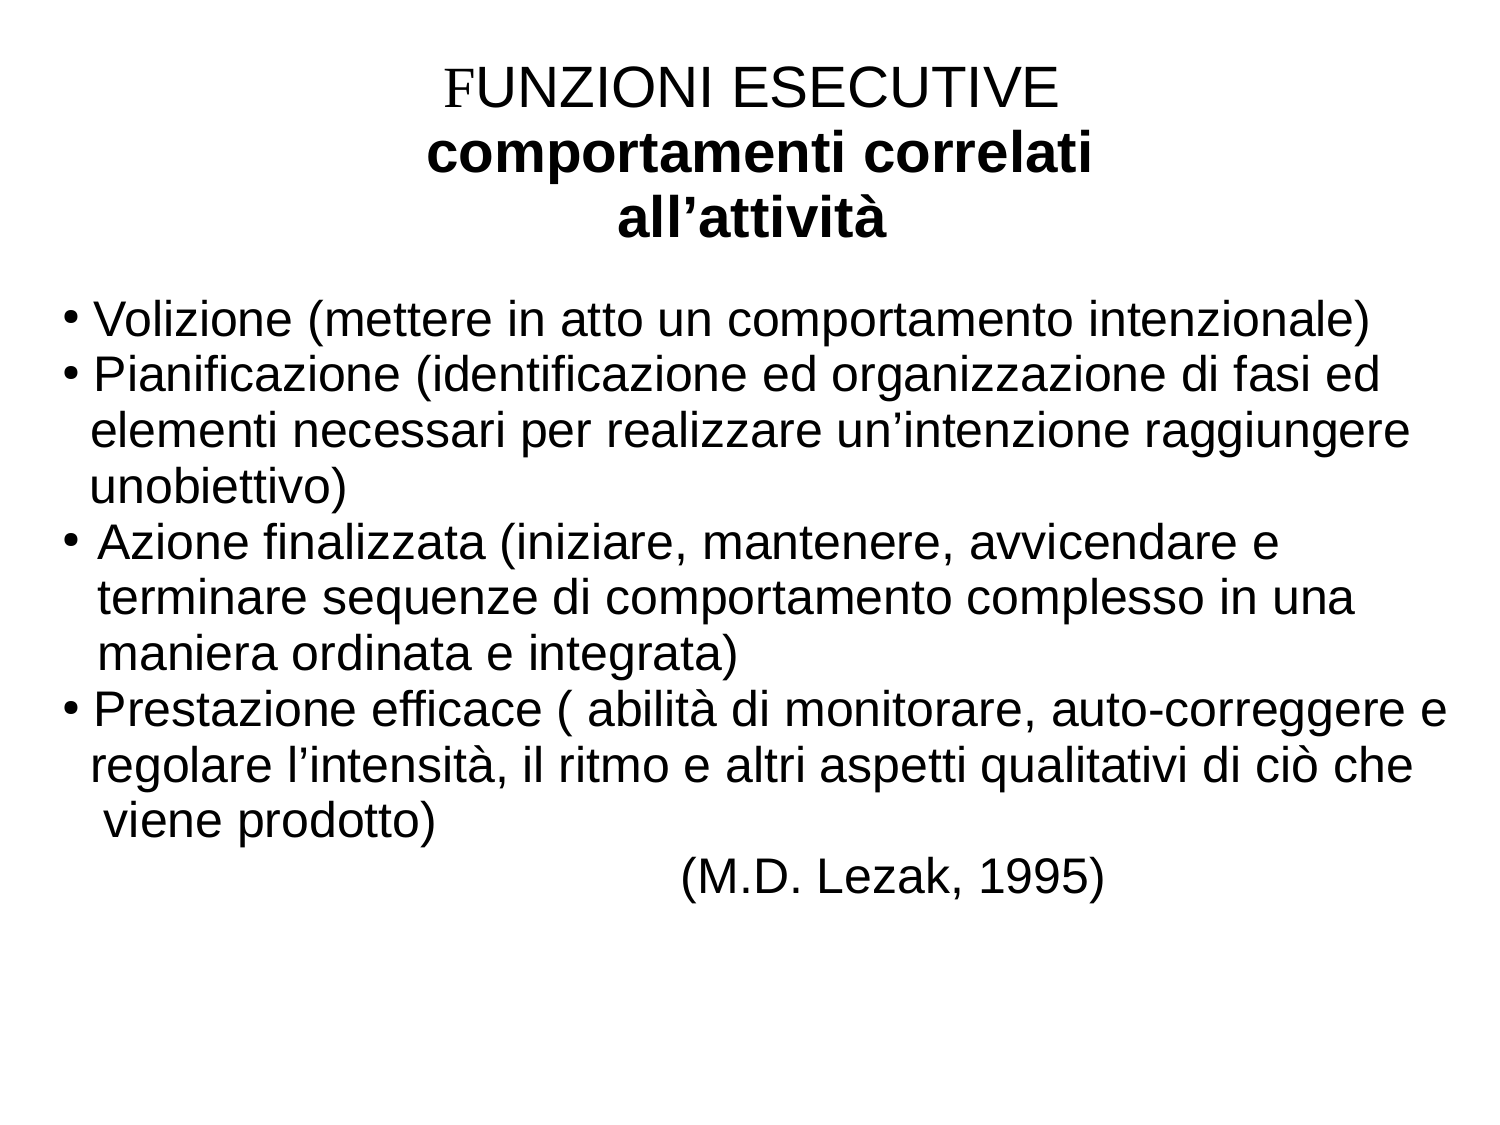

FUNZIONI ESECUTIVE
 comportamenti correlati all’attività
 Volizione (mettere in atto un comportamento intenzionale)
 Pianificazione (identificazione ed organizzazione di fasi ed
 elementi necessari per realizzare un’intenzione raggiungere unobiettivo)
Azione finalizzata (iniziare, mantenere, avvicendare e terminare sequenze di comportamento complesso in una maniera ordinata e integrata)
 Prestazione efficace ( abilità di monitorare, auto-correggere e
 regolare l’intensità, il ritmo e altri aspetti qualitativi di ciò che
 viene prodotto)
 					 (M.D. Lezak, 1995)